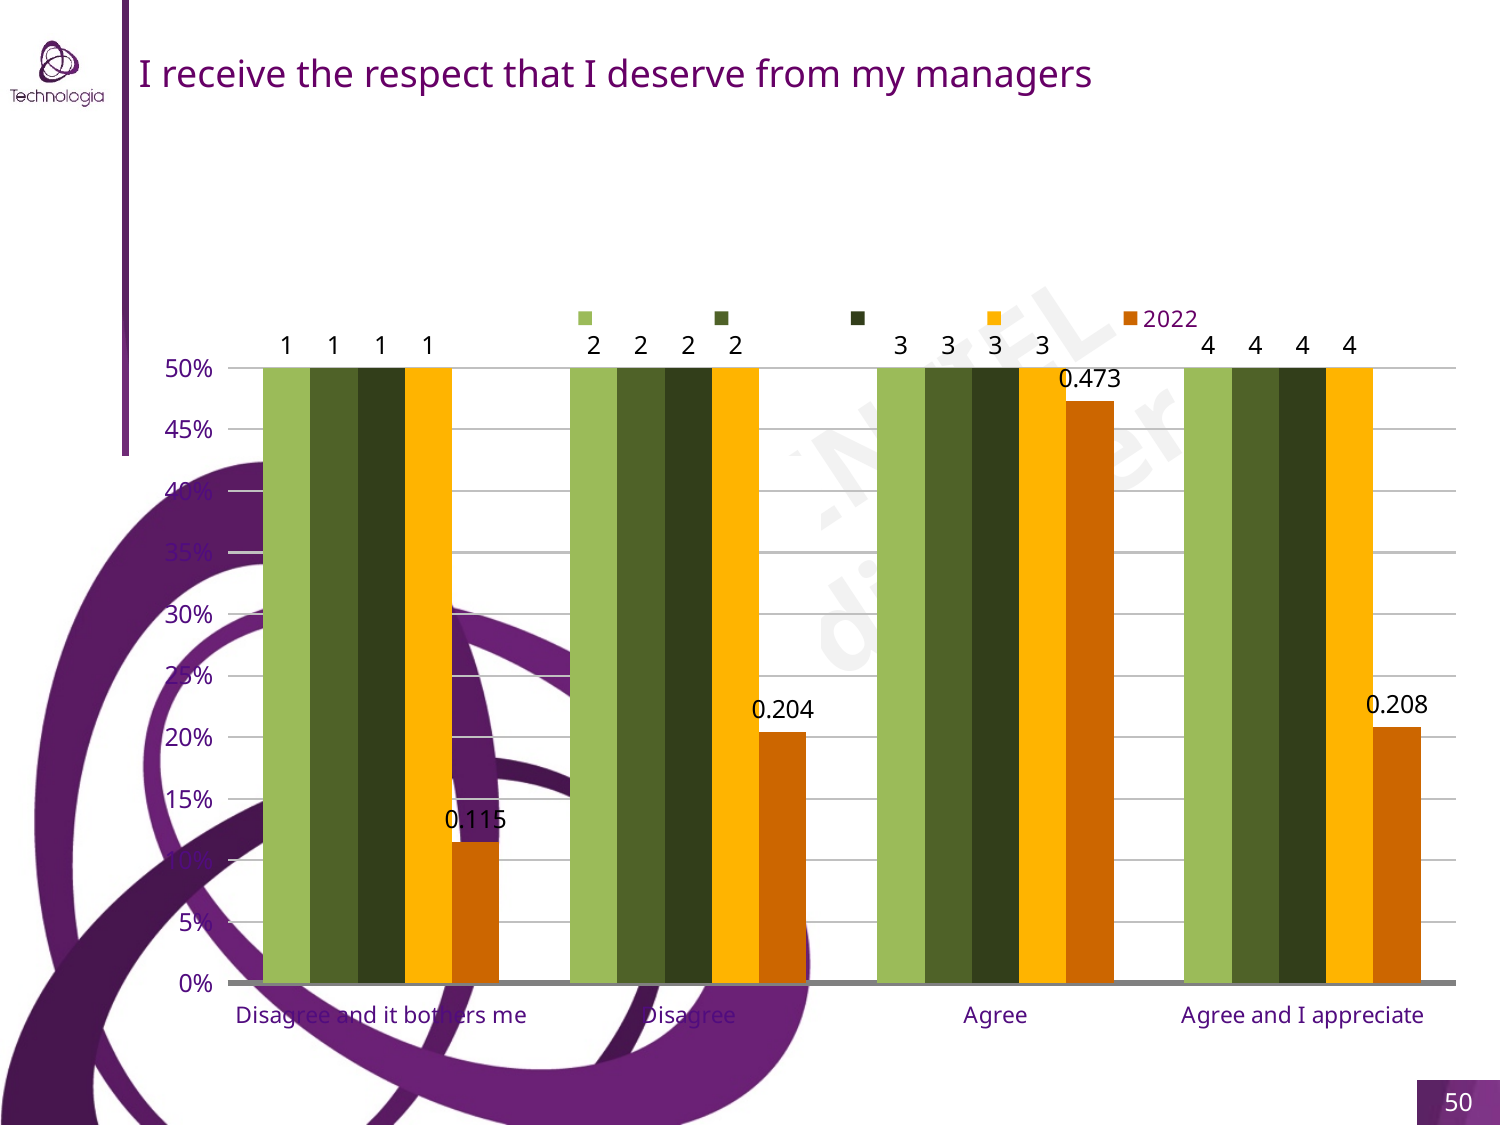

# I receive the respect that I deserve from my managers
[unsupported chart]